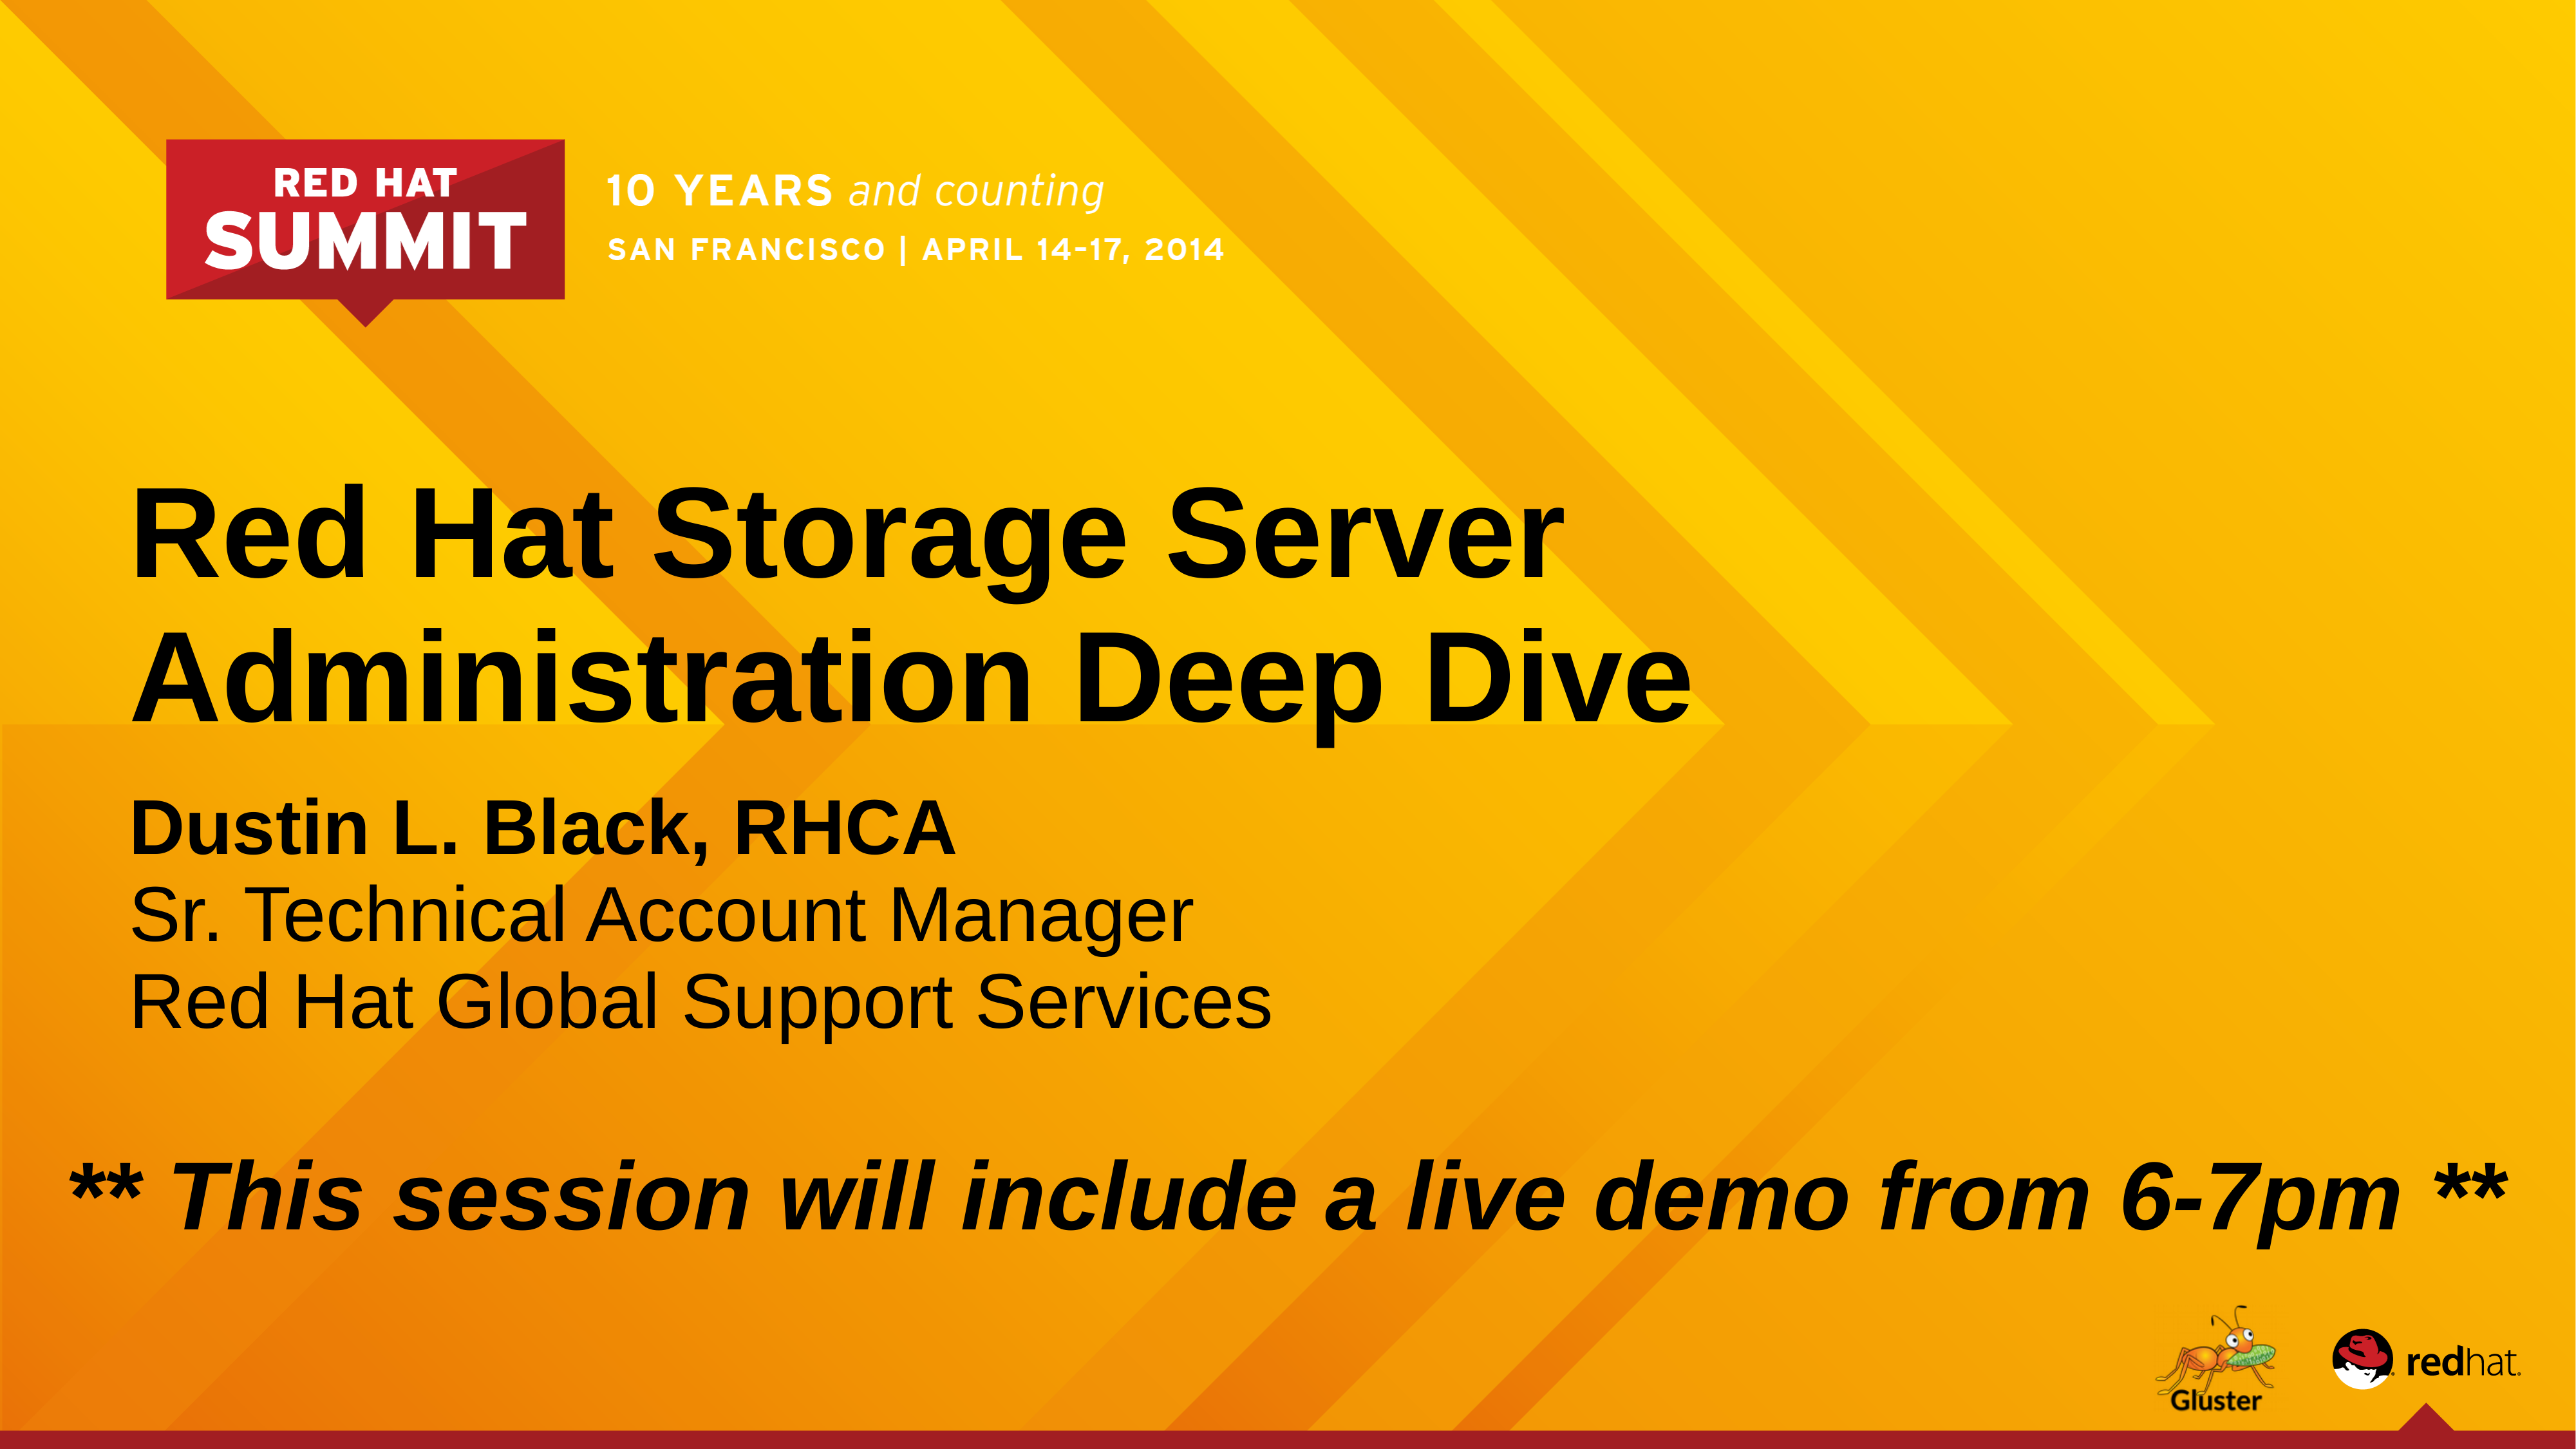

# Red Hat Storage Server Administration Deep Dive
Dustin L. Black, RHCA
Sr. Technical Account Manager
Red Hat Global Support Services
** This session will include a live demo from 6-7pm **